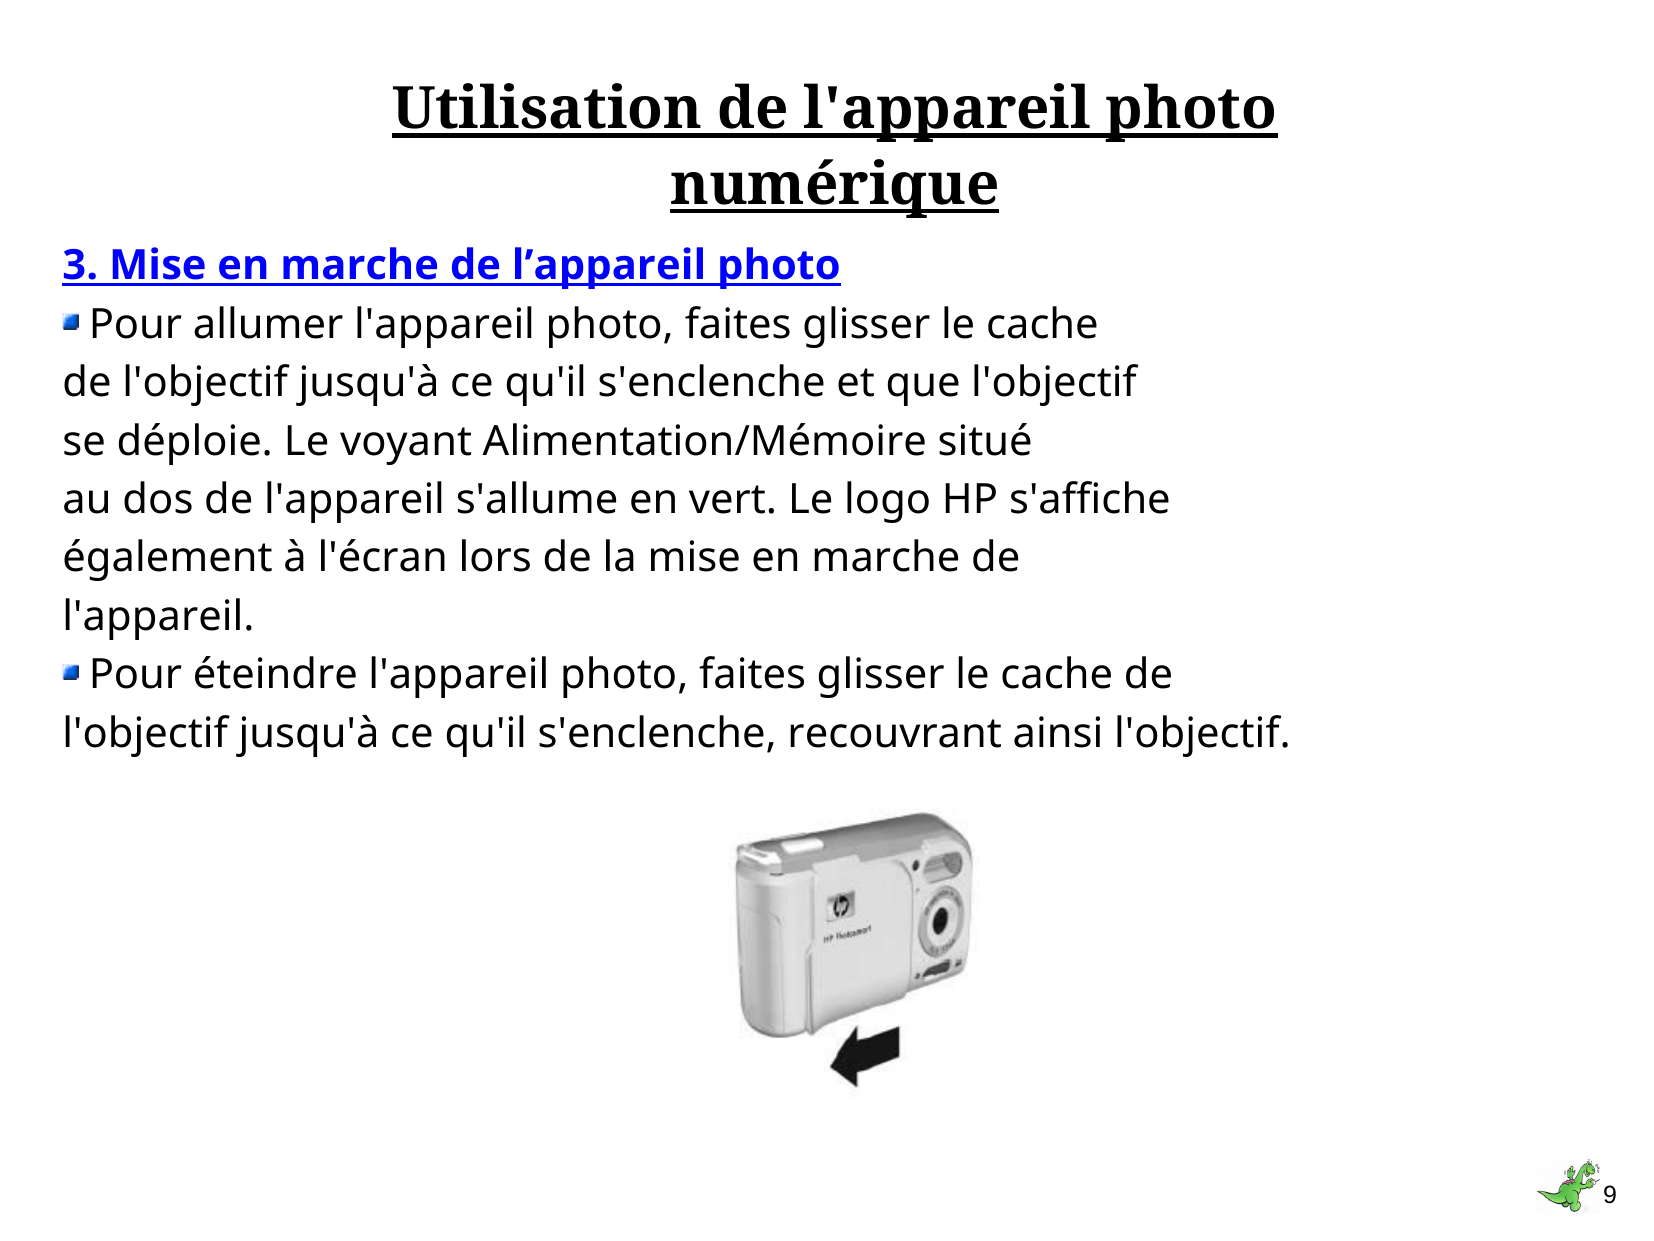

Utilisation de l'appareil photo numérique
3. Mise en marche de l’appareil photo
 Pour allumer l'appareil photo, faites glisser le cache
de l'objectif jusqu'à ce qu'il s'enclenche et que l'objectif
se déploie. Le voyant Alimentation/Mémoire situé
au dos de l'appareil s'allume en vert. Le logo HP s'affiche
également à l'écran lors de la mise en marche de
l'appareil.
 Pour éteindre l'appareil photo, faites glisser le cache de
l'objectif jusqu'à ce qu'il s'enclenche, recouvrant ainsi l'objectif.
9